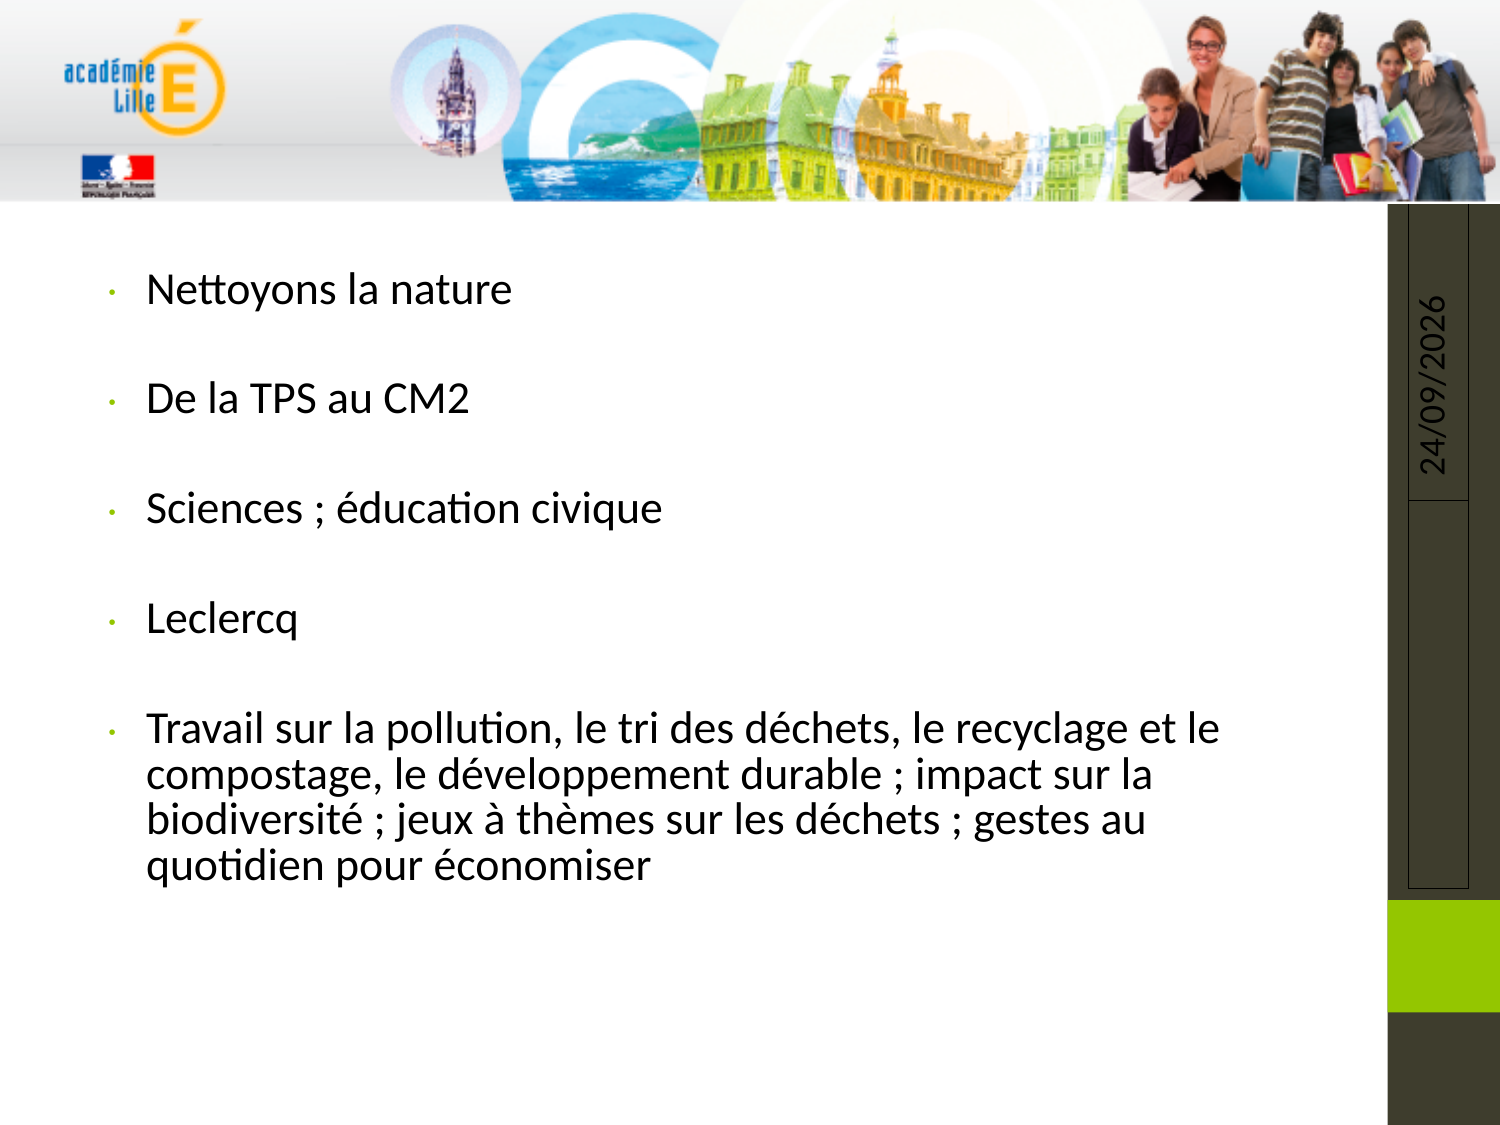

# Nettoyons la nature
De la TPS au CM2
Sciences ; éducation civique
Leclercq
Travail sur la pollution, le tri des déchets, le recyclage et le compostage, le développement durable ; impact sur la biodiversité ; jeux à thèmes sur les déchets ; gestes au quotidien pour économiser